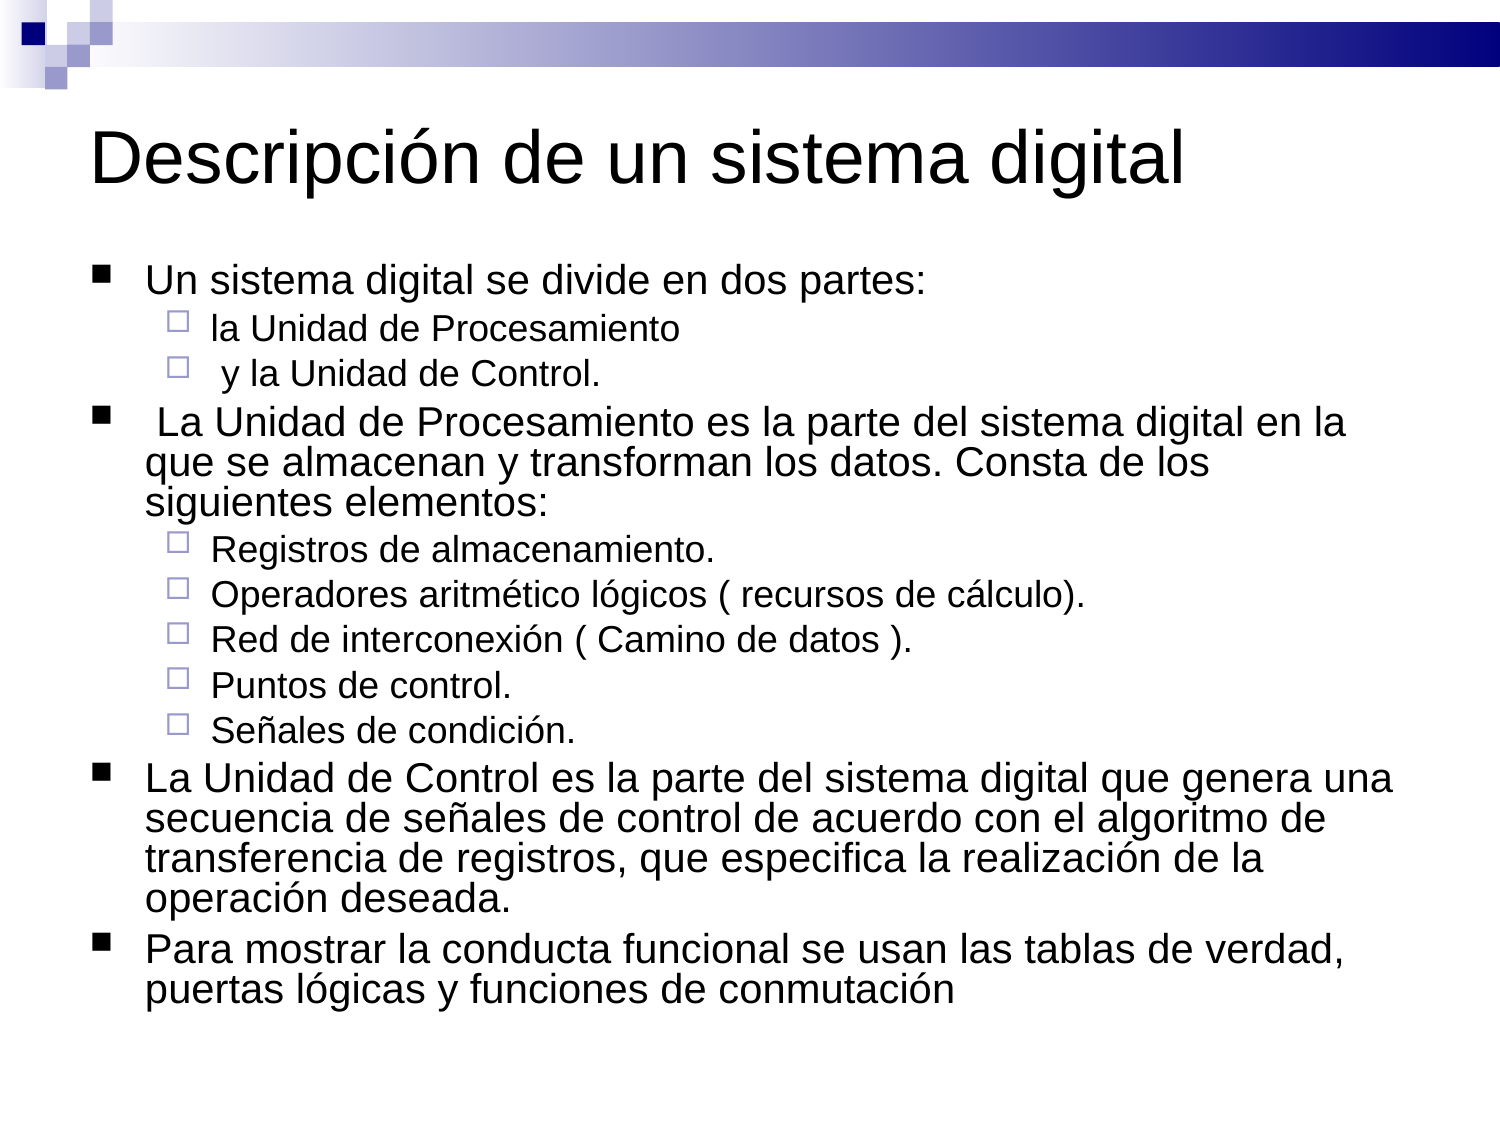

# Descripción de un sistema digital
Un sistema digital se divide en dos partes:
la Unidad de Procesamiento
 y la Unidad de Control.
 La Unidad de Procesamiento es la parte del sistema digital en la que se almacenan y transforman los datos. Consta de los siguientes elementos:
Registros de almacenamiento.
Operadores aritmético lógicos ( recursos de cálculo).
Red de interconexión ( Camino de datos ).
Puntos de control.
Señales de condición.
La Unidad de Control es la parte del sistema digital que genera una secuencia de señales de control de acuerdo con el algoritmo de transferencia de registros, que especifica la realización de la operación deseada.
Para mostrar la conducta funcional se usan las tablas de verdad, puertas lógicas y funciones de conmutación